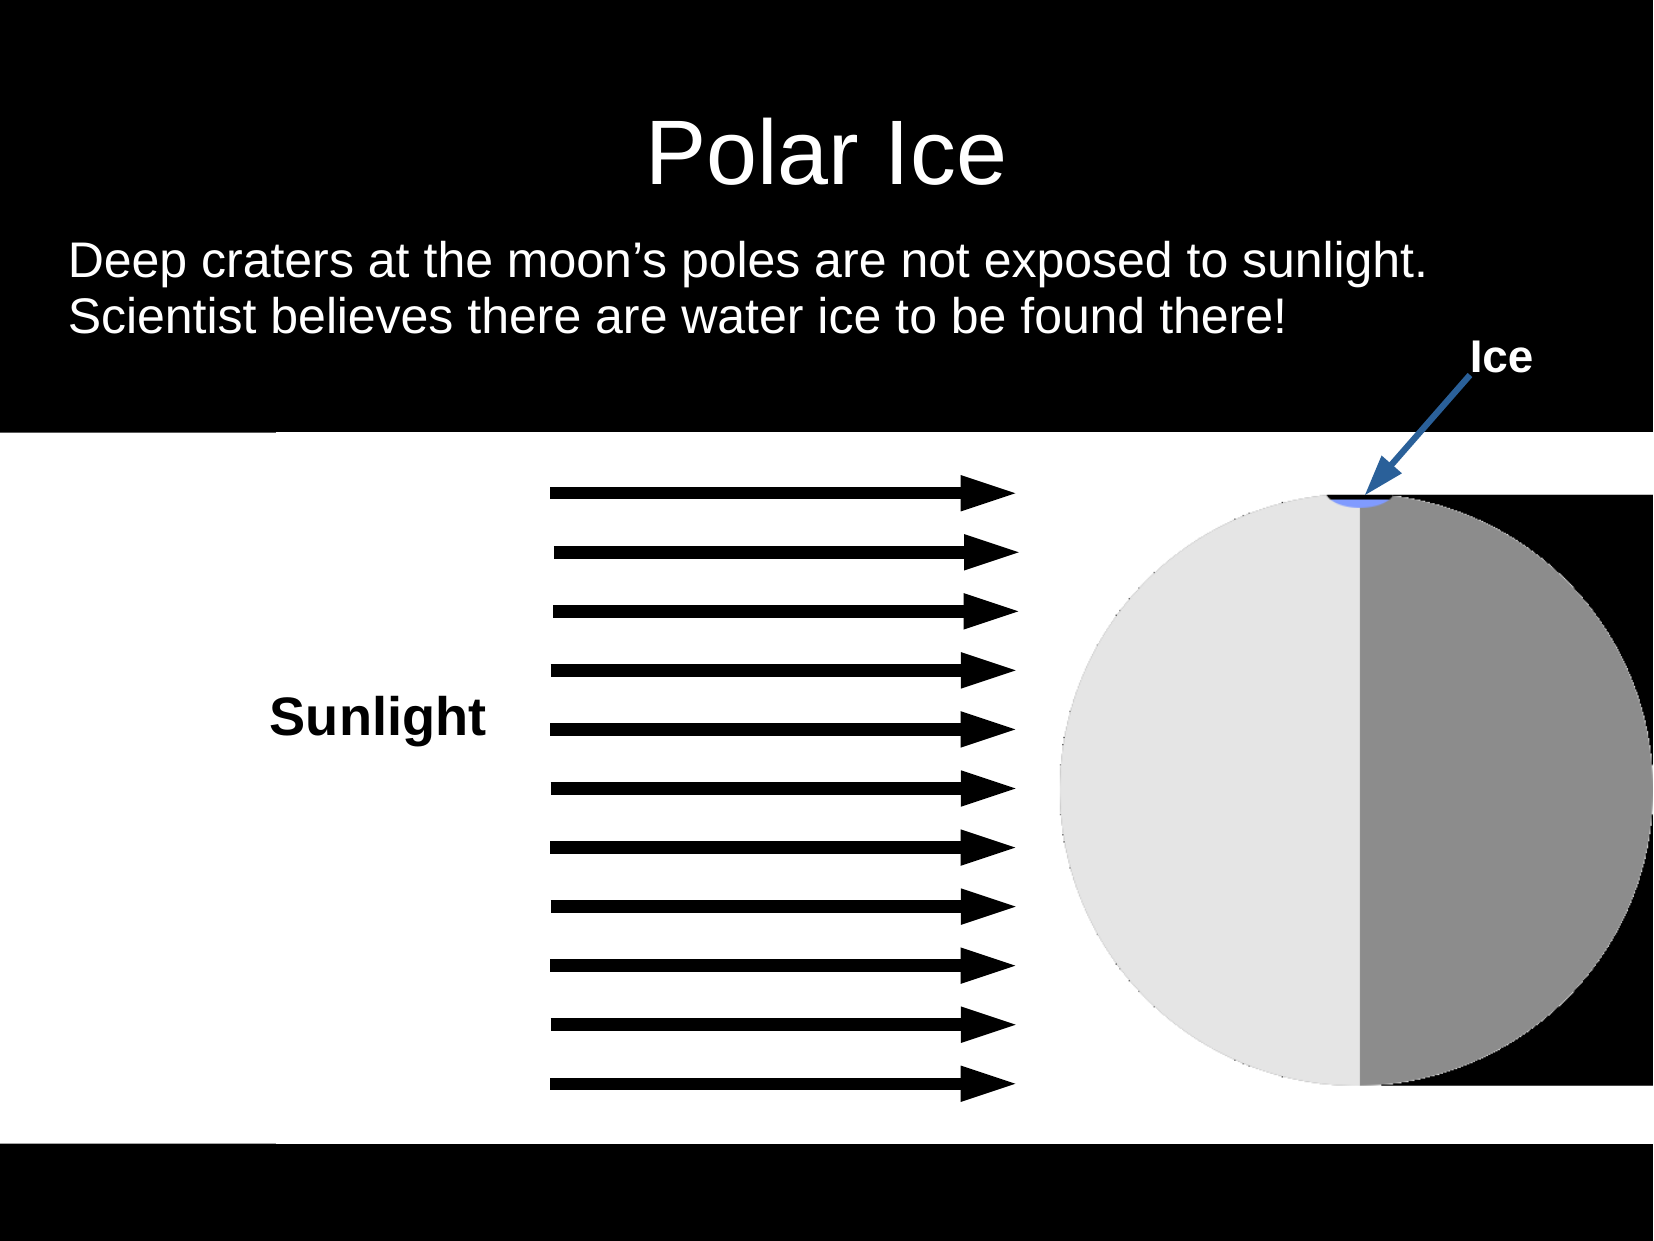

# Polar Ice
Deep craters at the moon’s poles are not exposed to sunlight.
Scientist believes there are water ice to be found there!
Ice
Sunlight